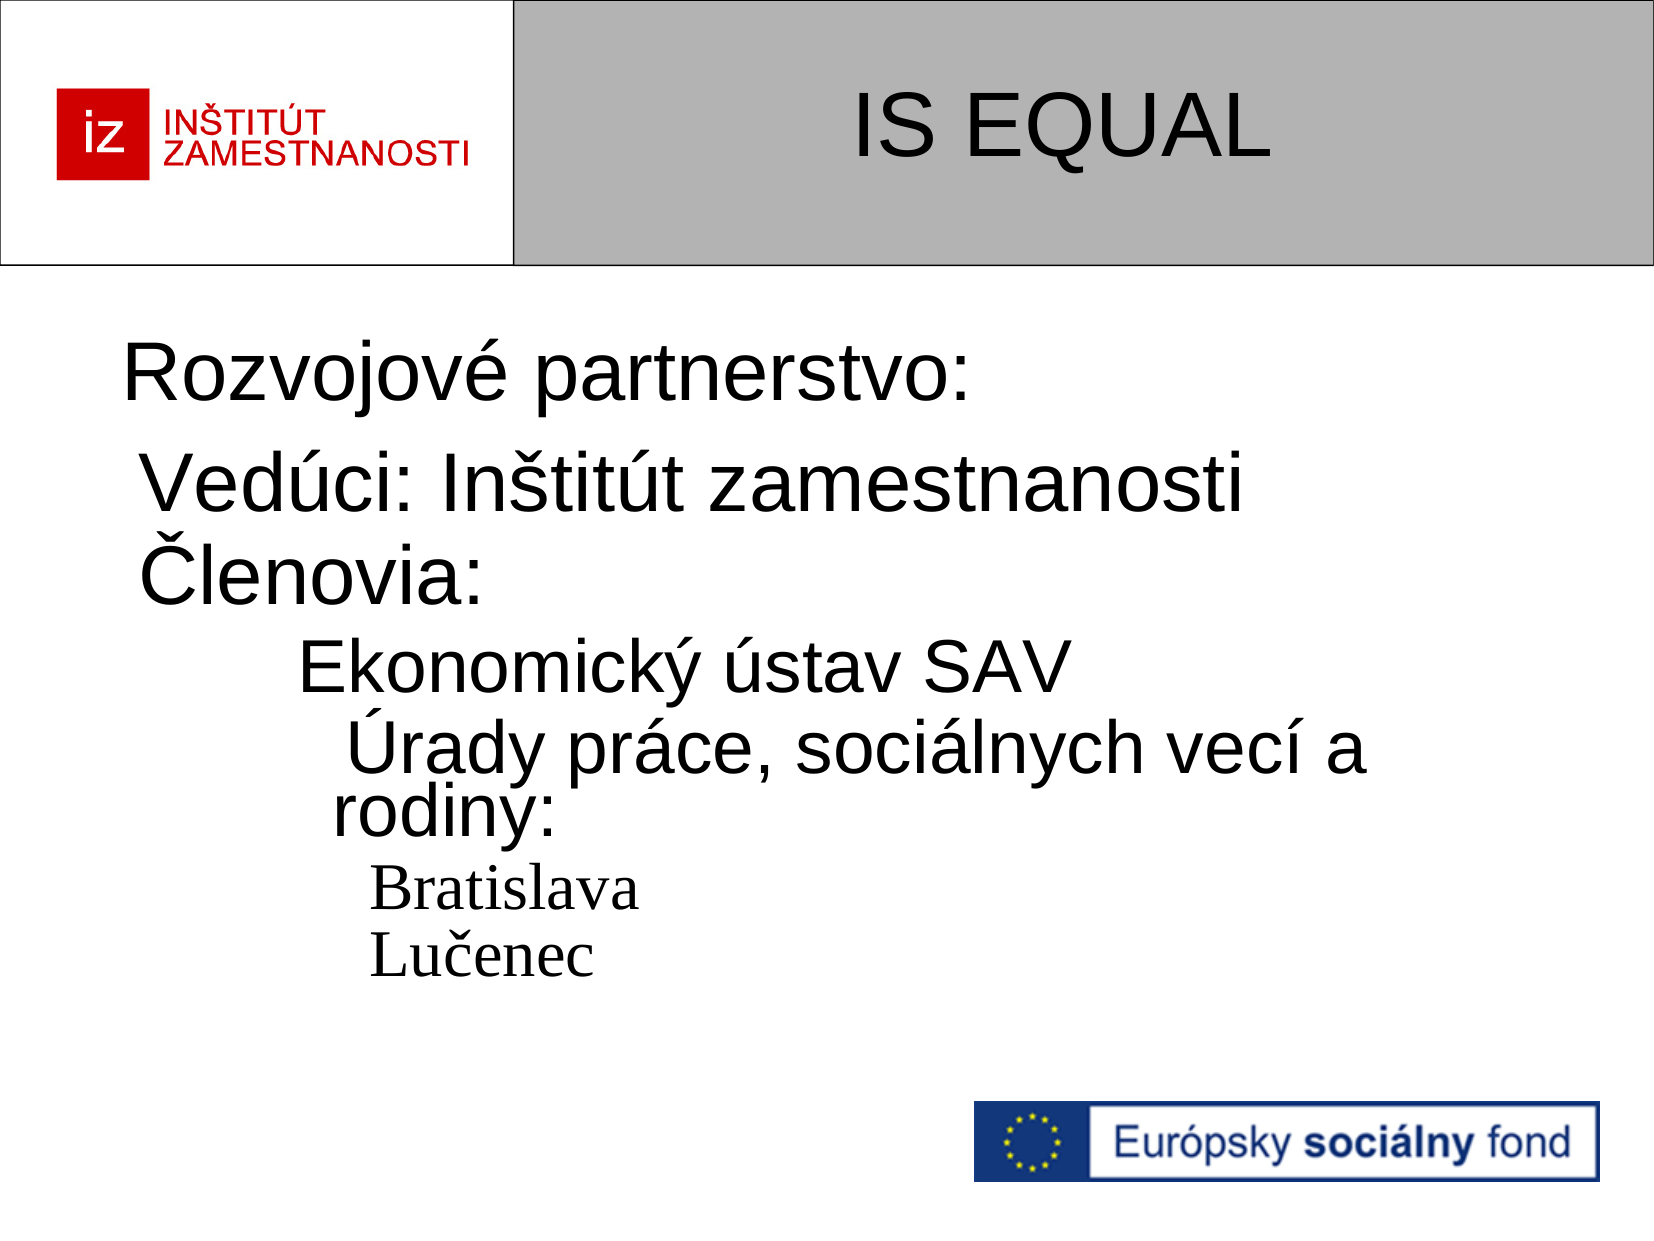

# IS EQUAL
Rozvojové partnerstvo:
Vedúci: Inštitút zamestnanosti
Členovia:
Ekonomický ústav SAV
	Úrady práce, sociálnych vecí a rodiny:
Bratislava
Lučenec